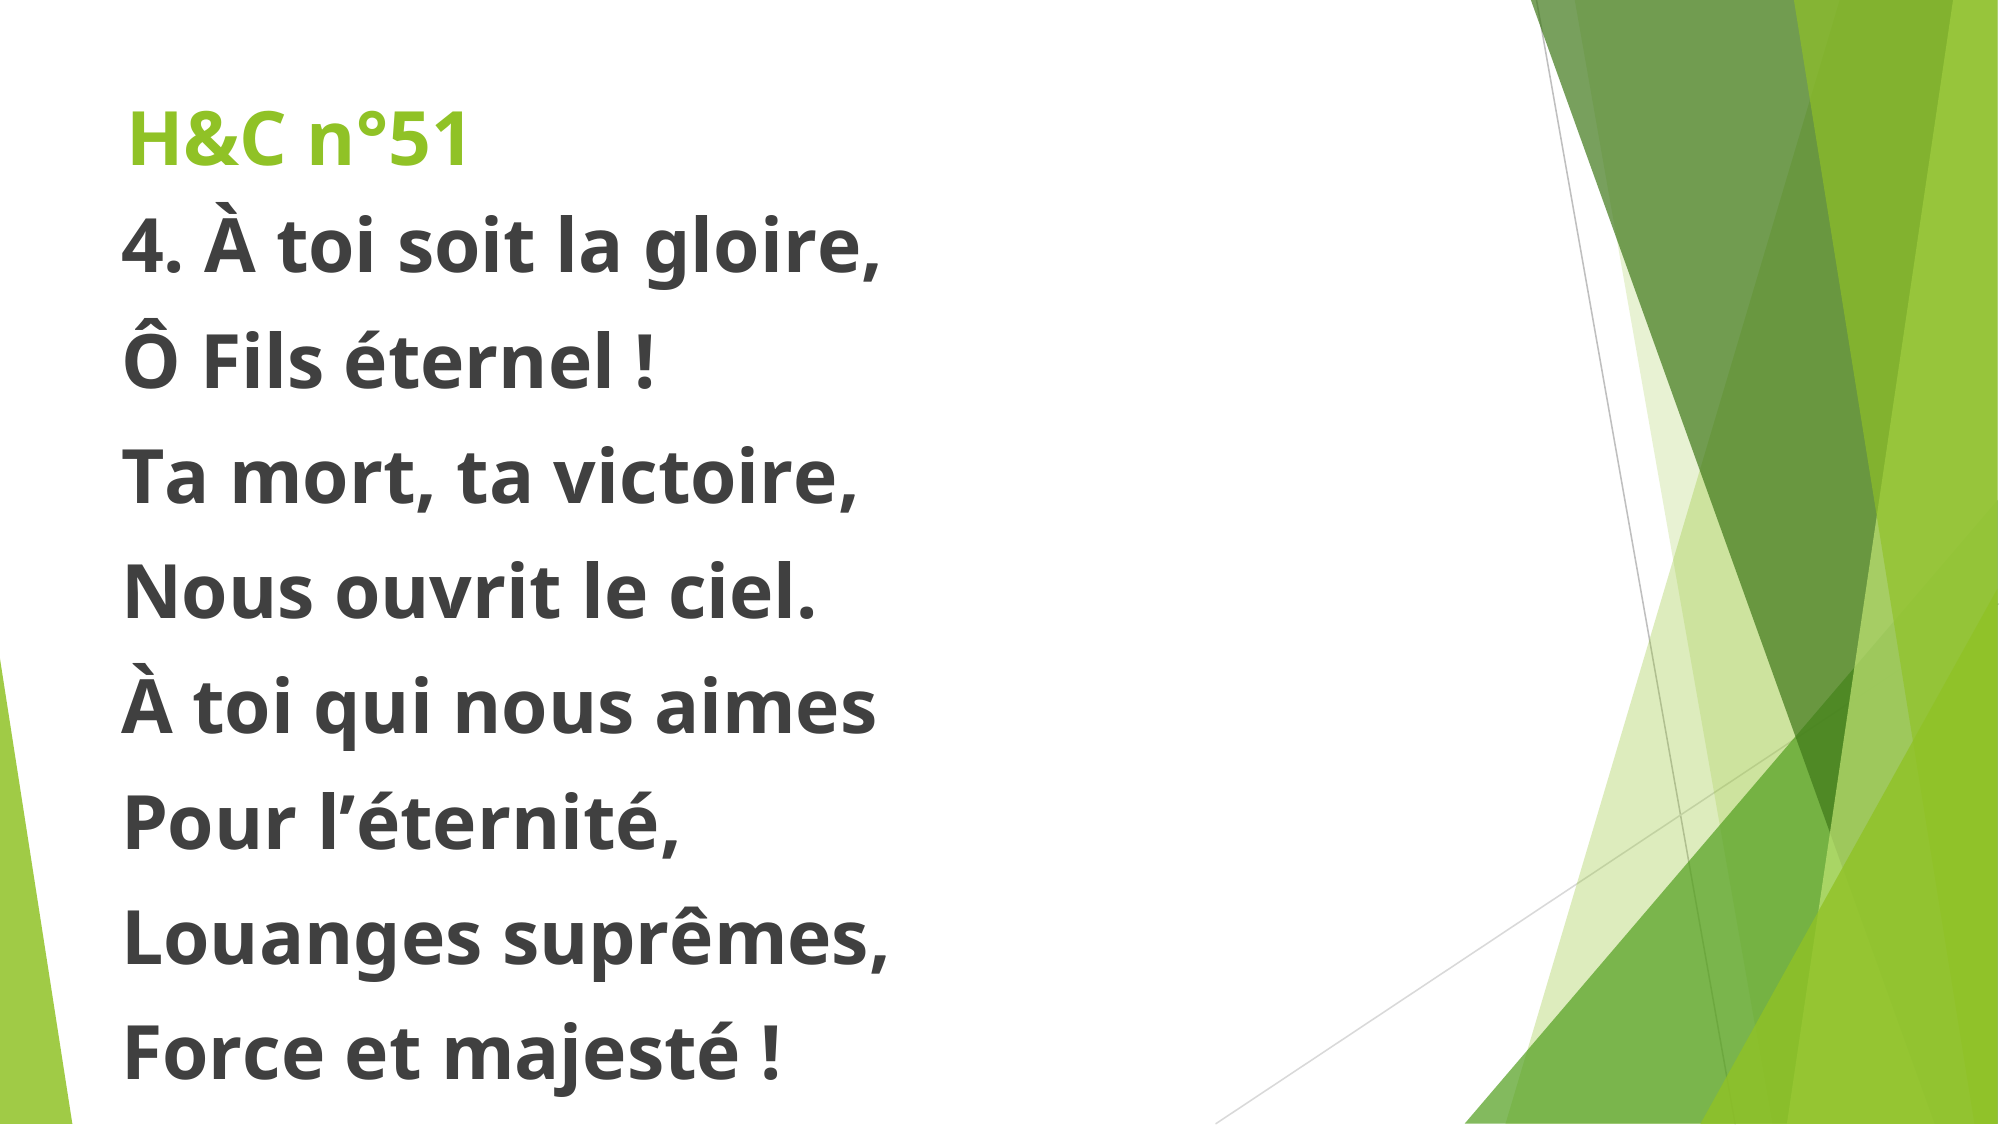

H&C n°51
4. À toi soit la gloire,
Ô Fils éternel !
Ta mort, ta victoire,
Nous ouvrit le ciel.
À toi qui nous aimes
Pour l’éternité,
Louanges suprêmes,
Force et majesté !